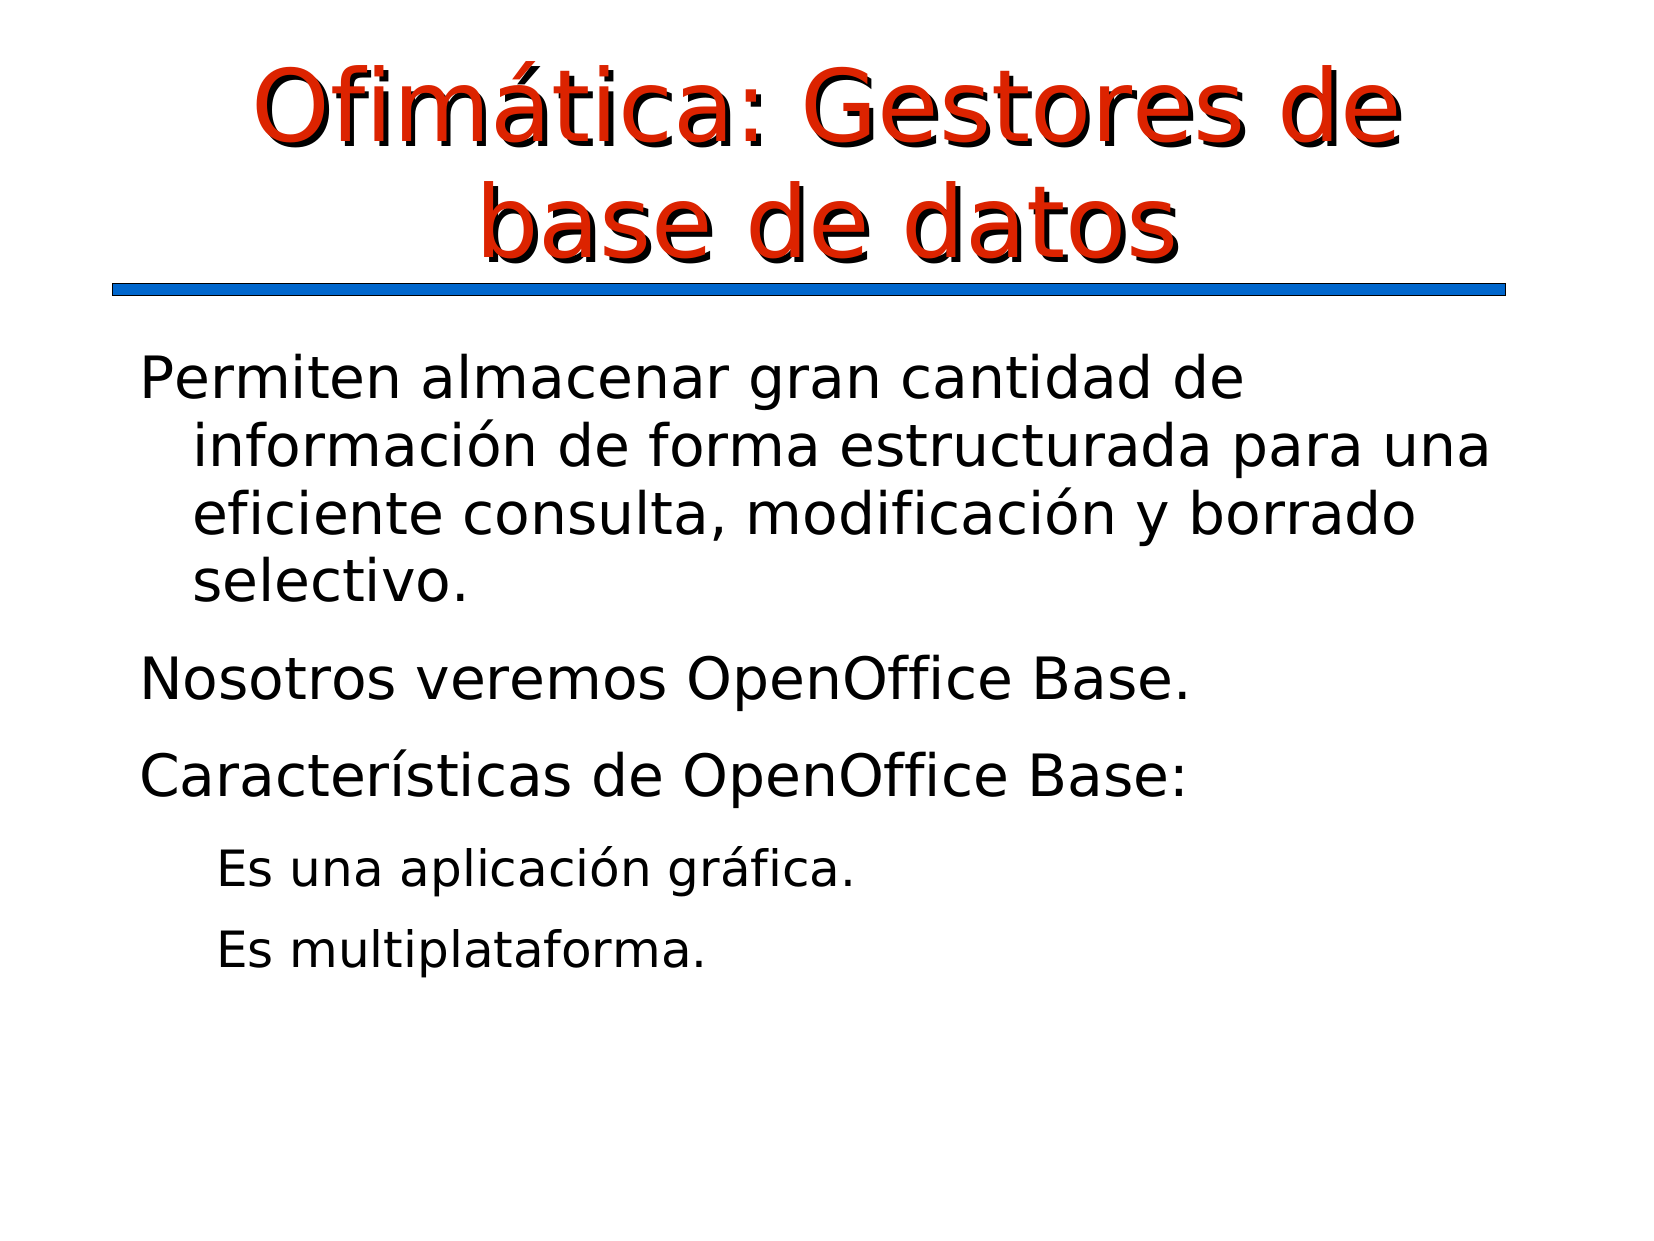

# Ofimática: Gestores de base de datos
Permiten almacenar gran cantidad de información de forma estructurada para una eficiente consulta, modificación y borrado selectivo.
Nosotros veremos OpenOffice Base.
Características de OpenOffice Base:
Es una aplicación gráfica.
Es multiplataforma.